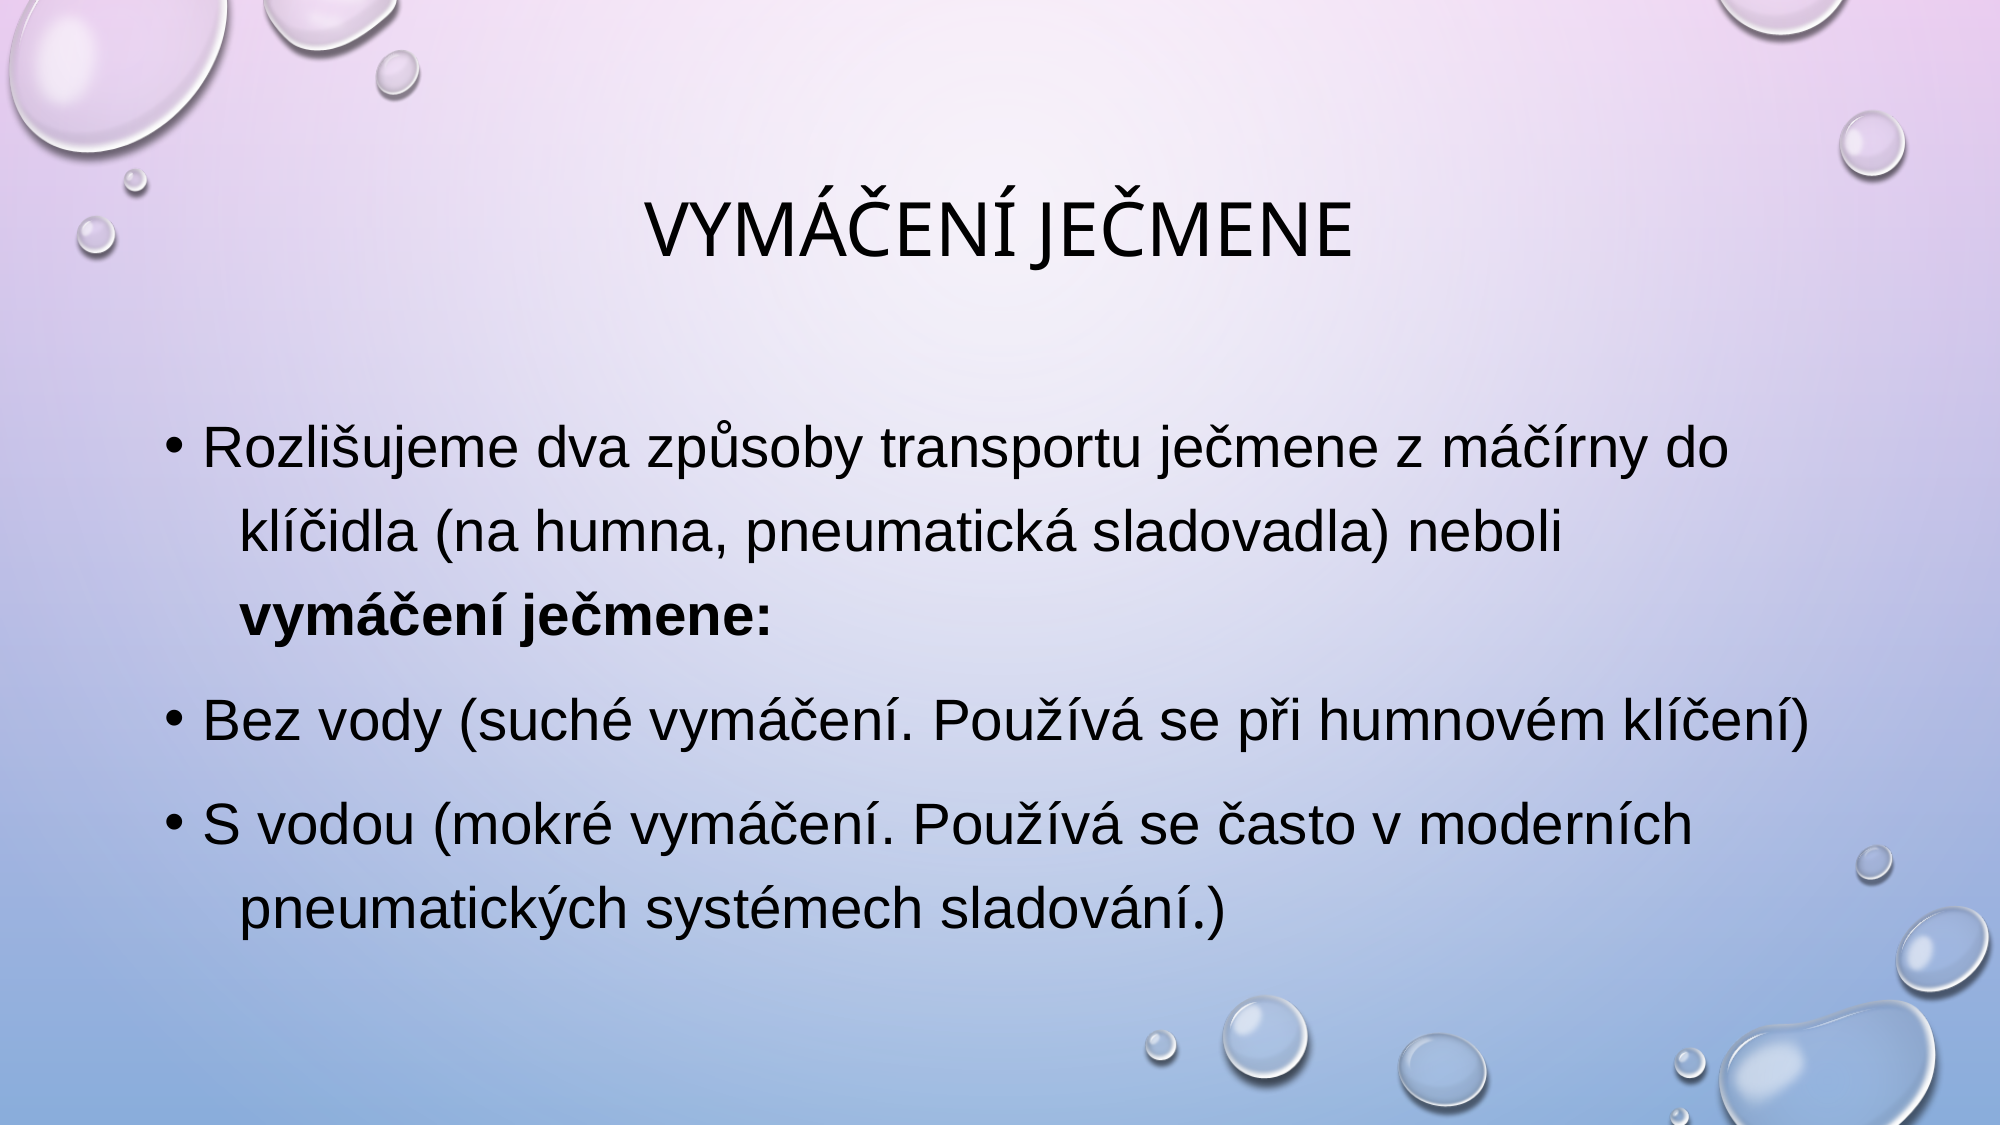

# Vymáčení ječmene
Rozlišujeme dva způsoby transportu ječmene z máčírny do klíčidla (na humna, pneumatická sladovadla) neboli vymáčení ječmene:
Bez vody (suché vymáčení. Používá se při humnovém klíčení)
S vodou (mokré vymáčení. Používá se často v moderních pneumatických systémech sladování.)